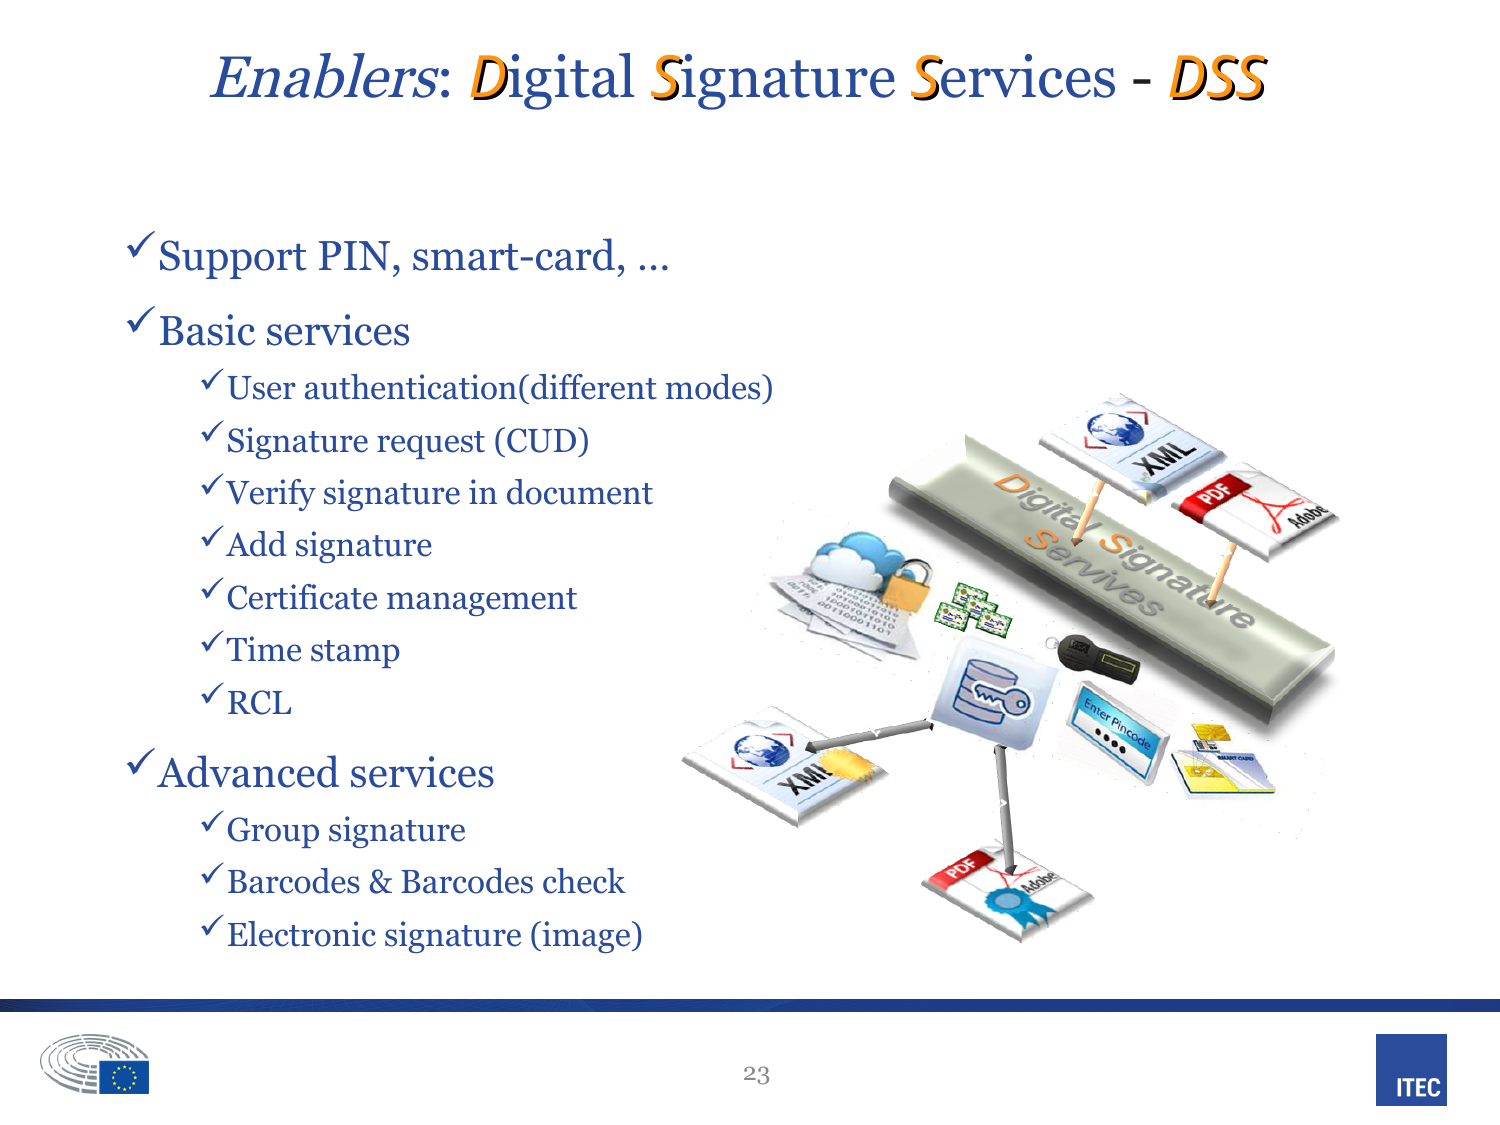

Enablers: Digital Signature Services - DSS
Support PIN, smart-card, …
Basic services
User authentication(different modes)
Signature request (CUD)
Verify signature in document
Add signature
Certificate management
Time stamp
RCL
Advanced services
Group signature
Barcodes & Barcodes check
Electronic signature (image)